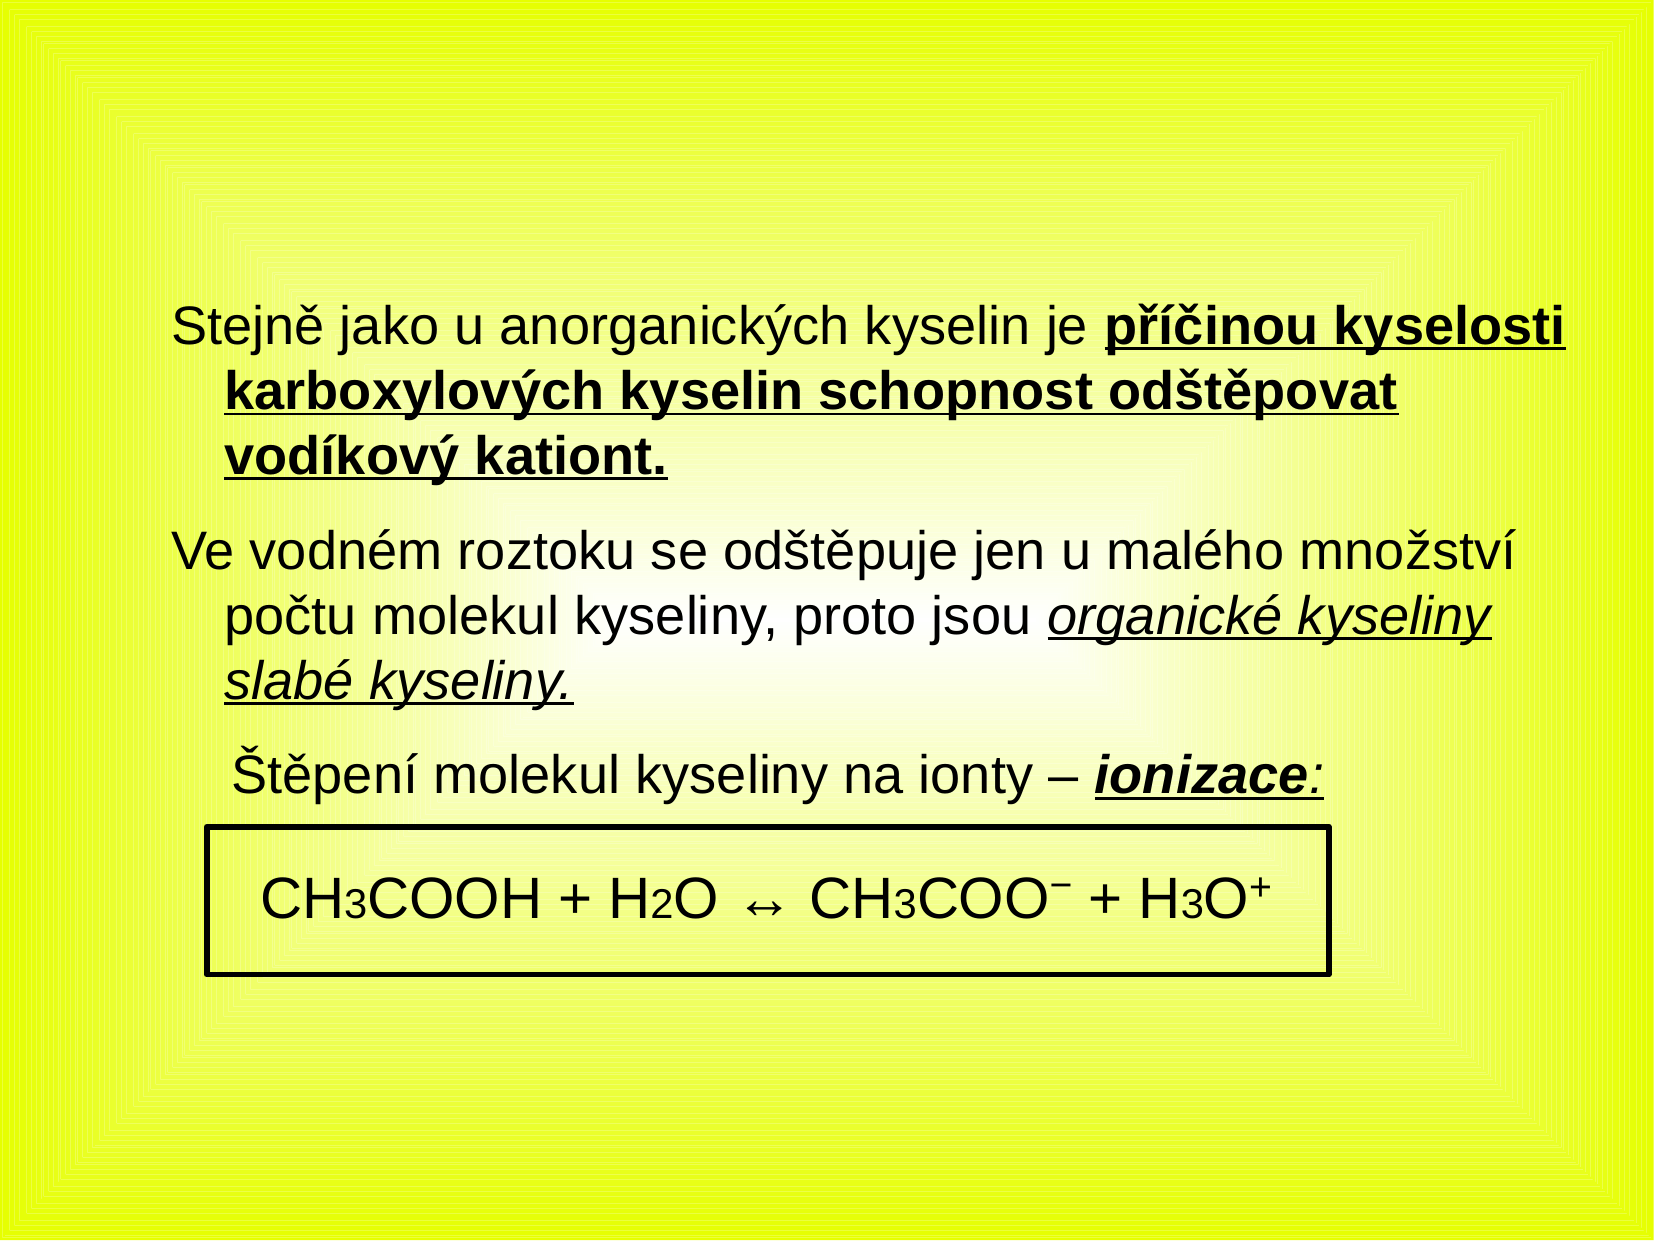

# Stejně jako u anorganických kyselin je příčinou kyselosti karboxylových kyselin schopnost odštěpovat vodíkový kationt.
Ve vodném roztoku se odštěpuje jen u malého množství počtu molekul kyseliny, proto jsou organické kyseliny slabé kyseliny.
 Štěpení molekul kyseliny na ionty – ionizace:
CH3COOH + H2O ↔ CH3COO− + H3O+